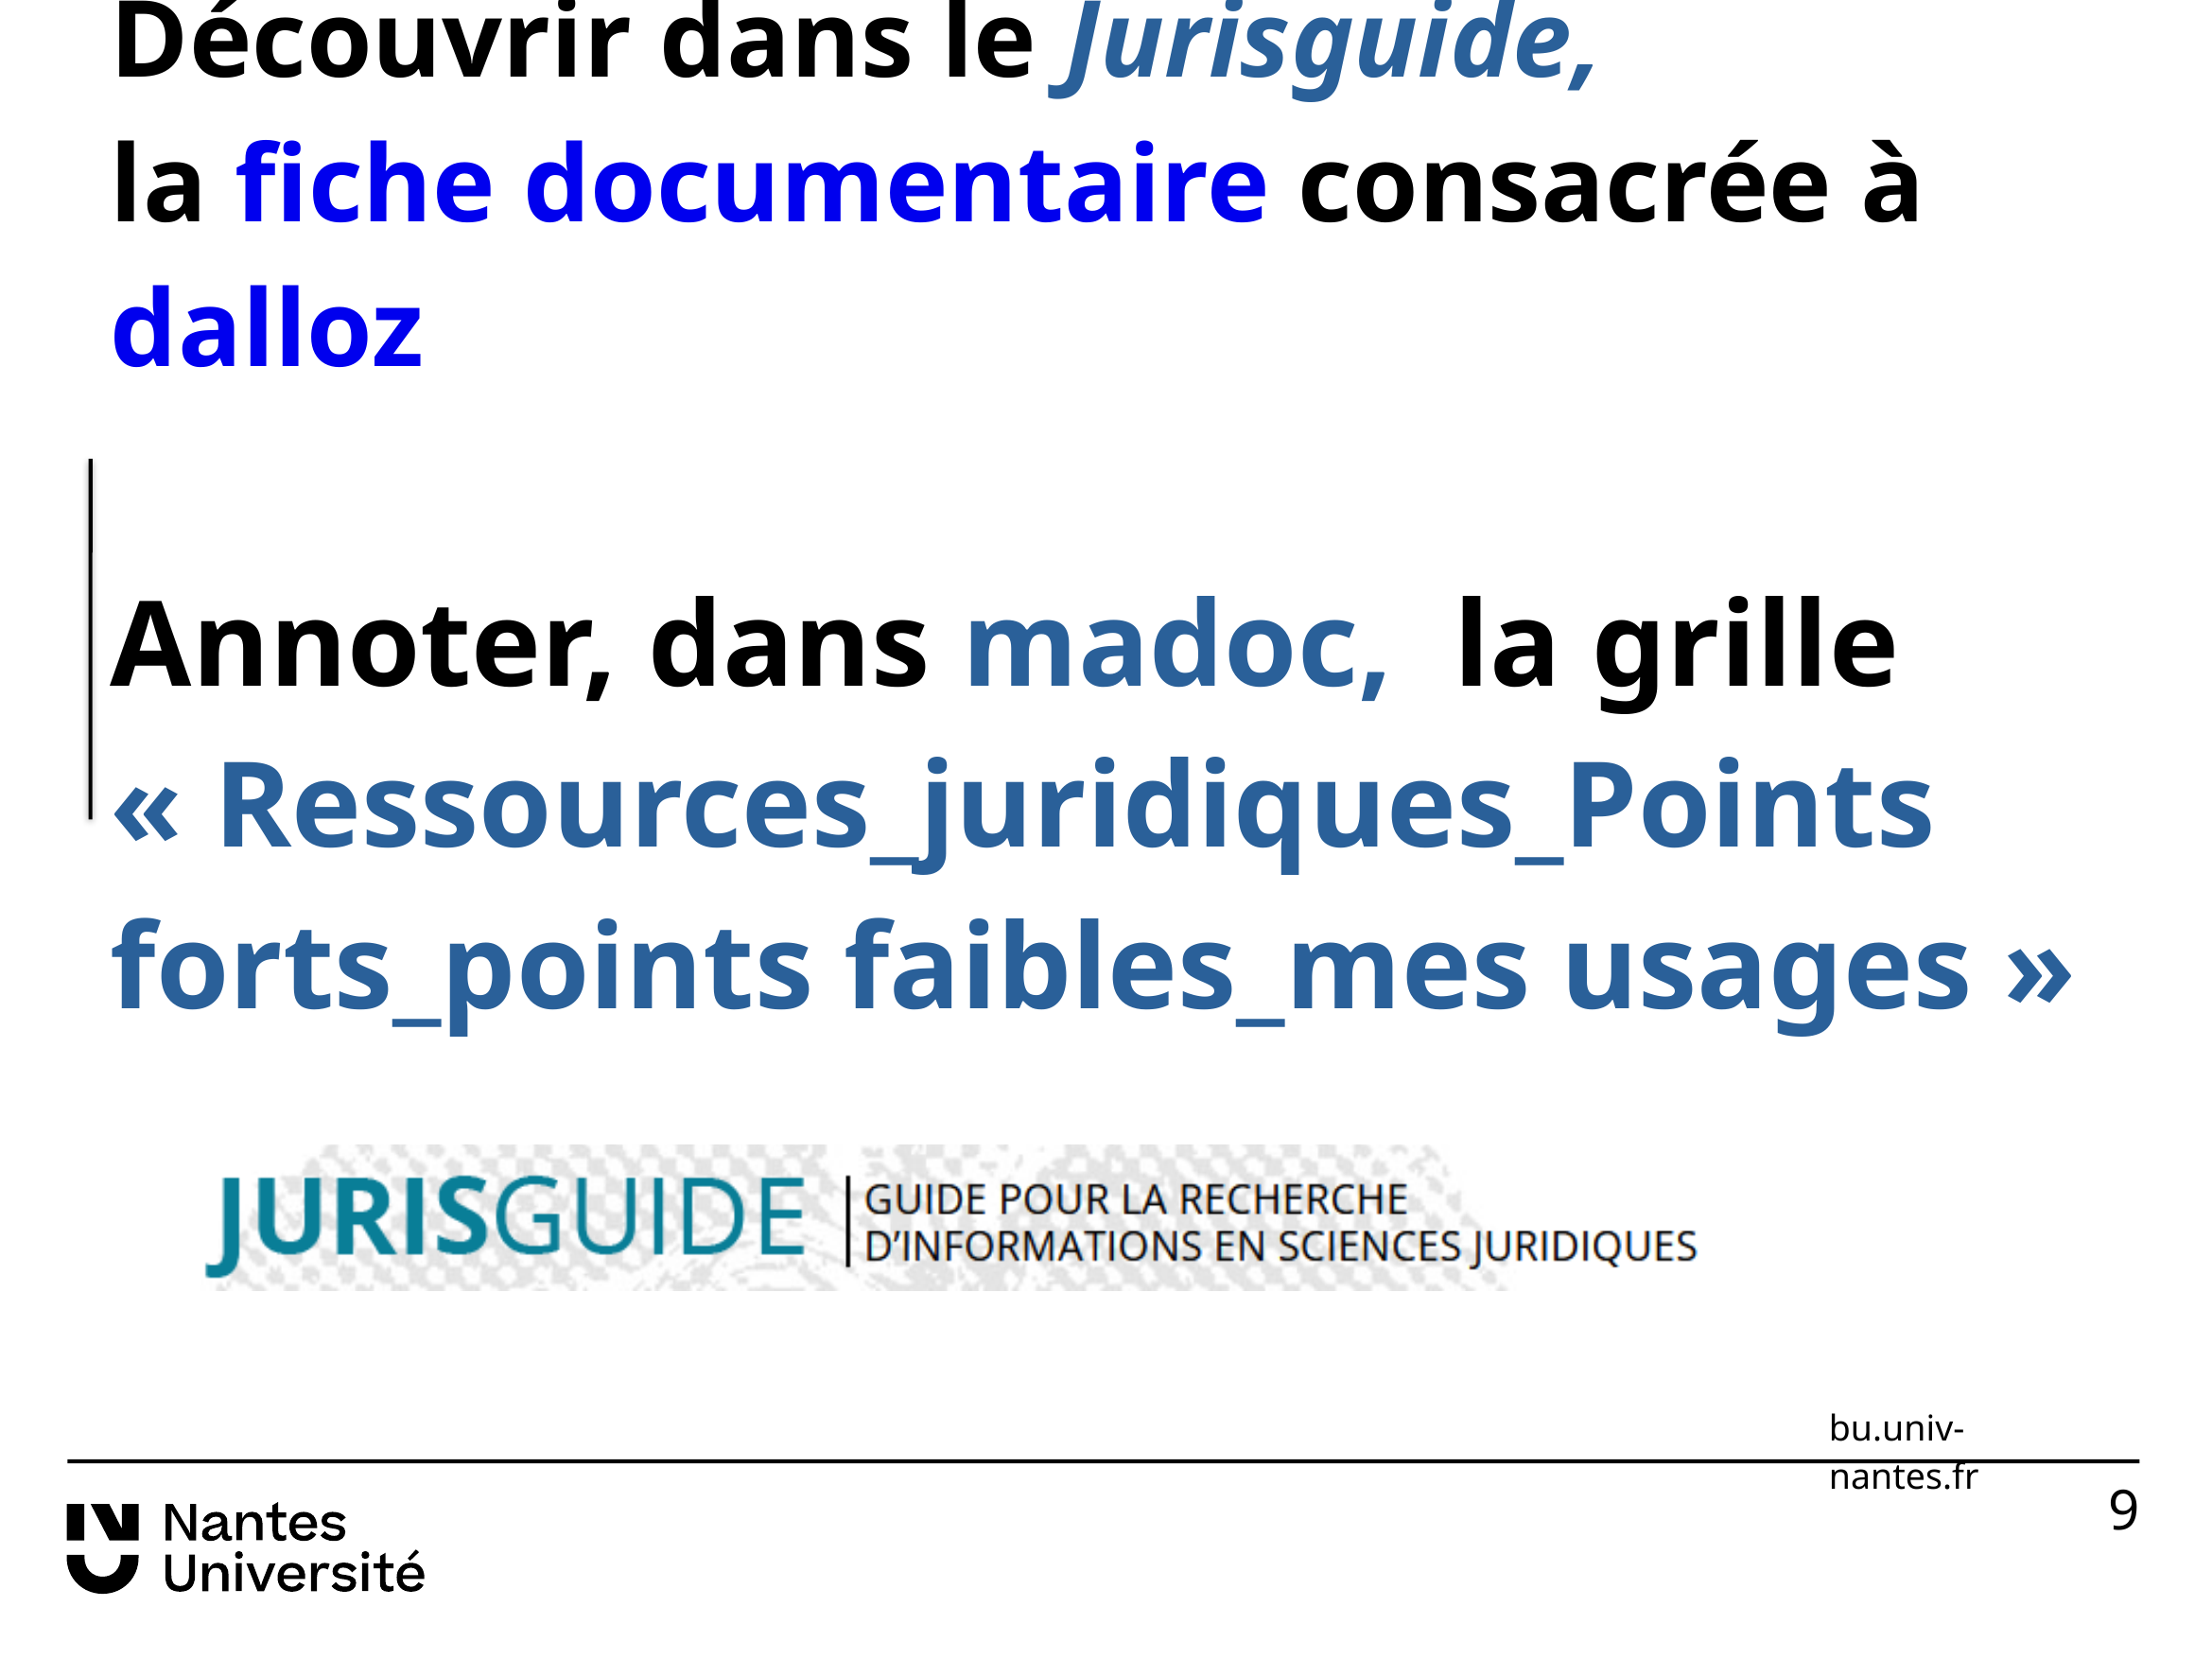

# Découvrir dans le Jurisguide, la fiche documentaire consacrée à dalloz Annoter, dans madoc, la grille « Ressources_juridiques_Points forts_points faibles_mes usages »
bu.univ-nantes.fr